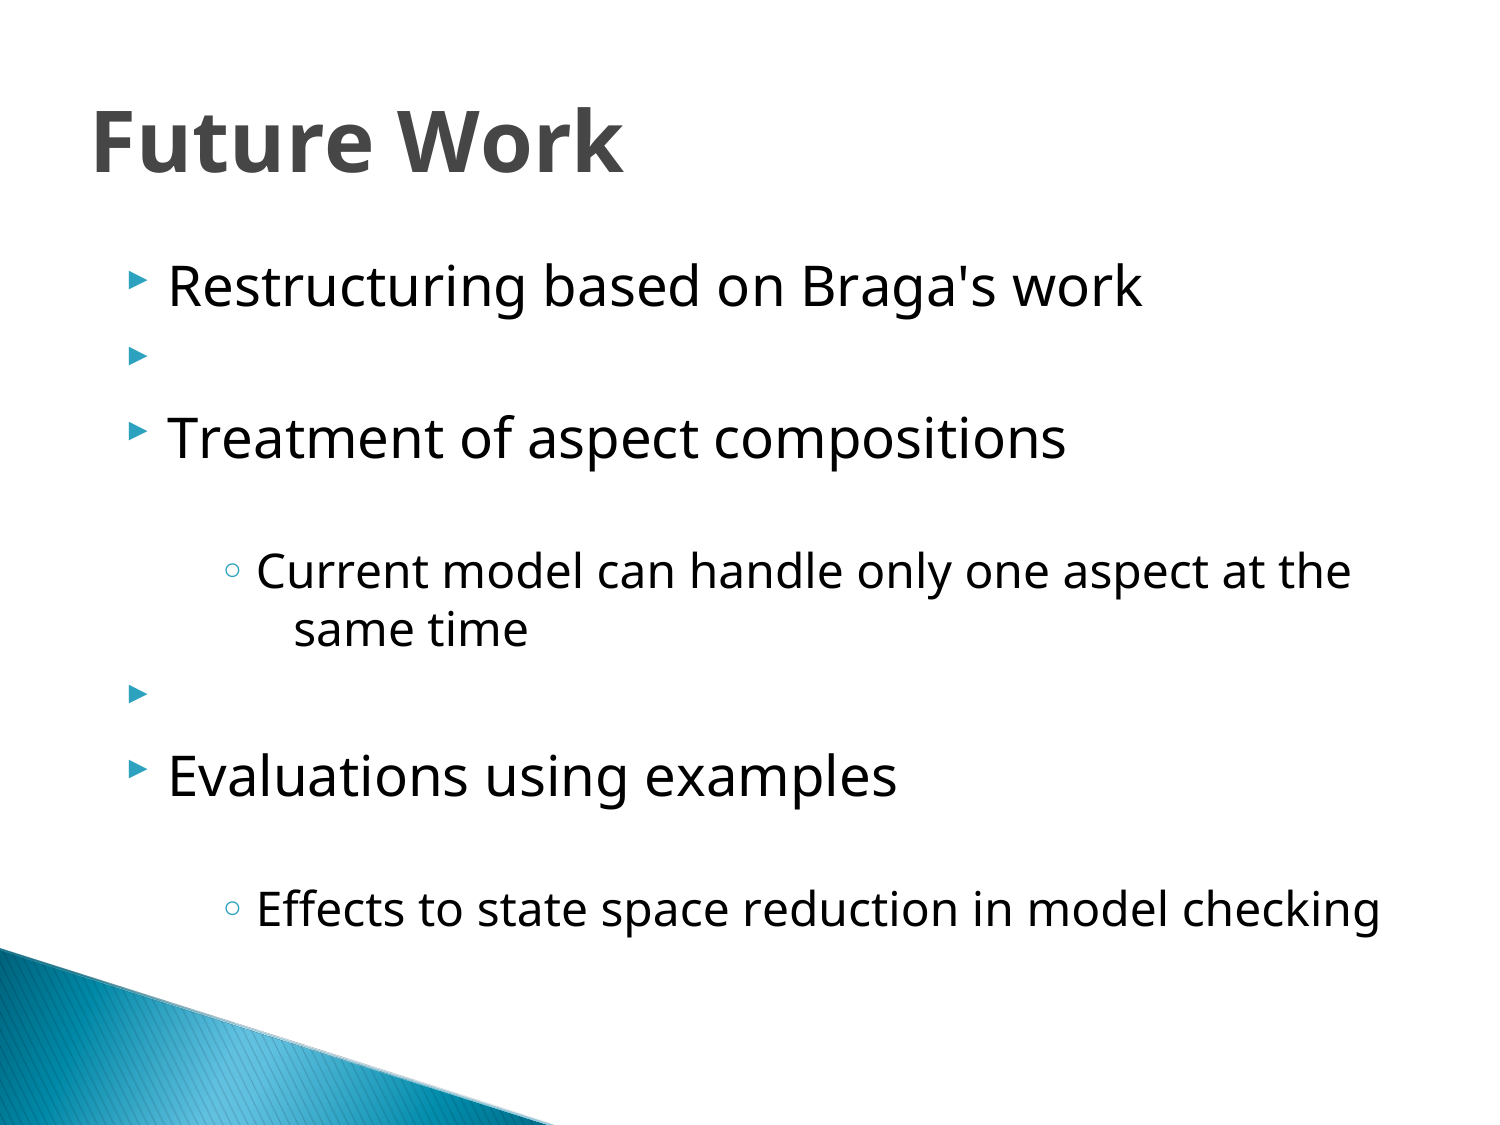

# Future Work
Restructuring based on Braga's work
Treatment of aspect compositions
Current model can handle only one aspect at the same time
Evaluations using examples
Effects to state space reduction in model checking